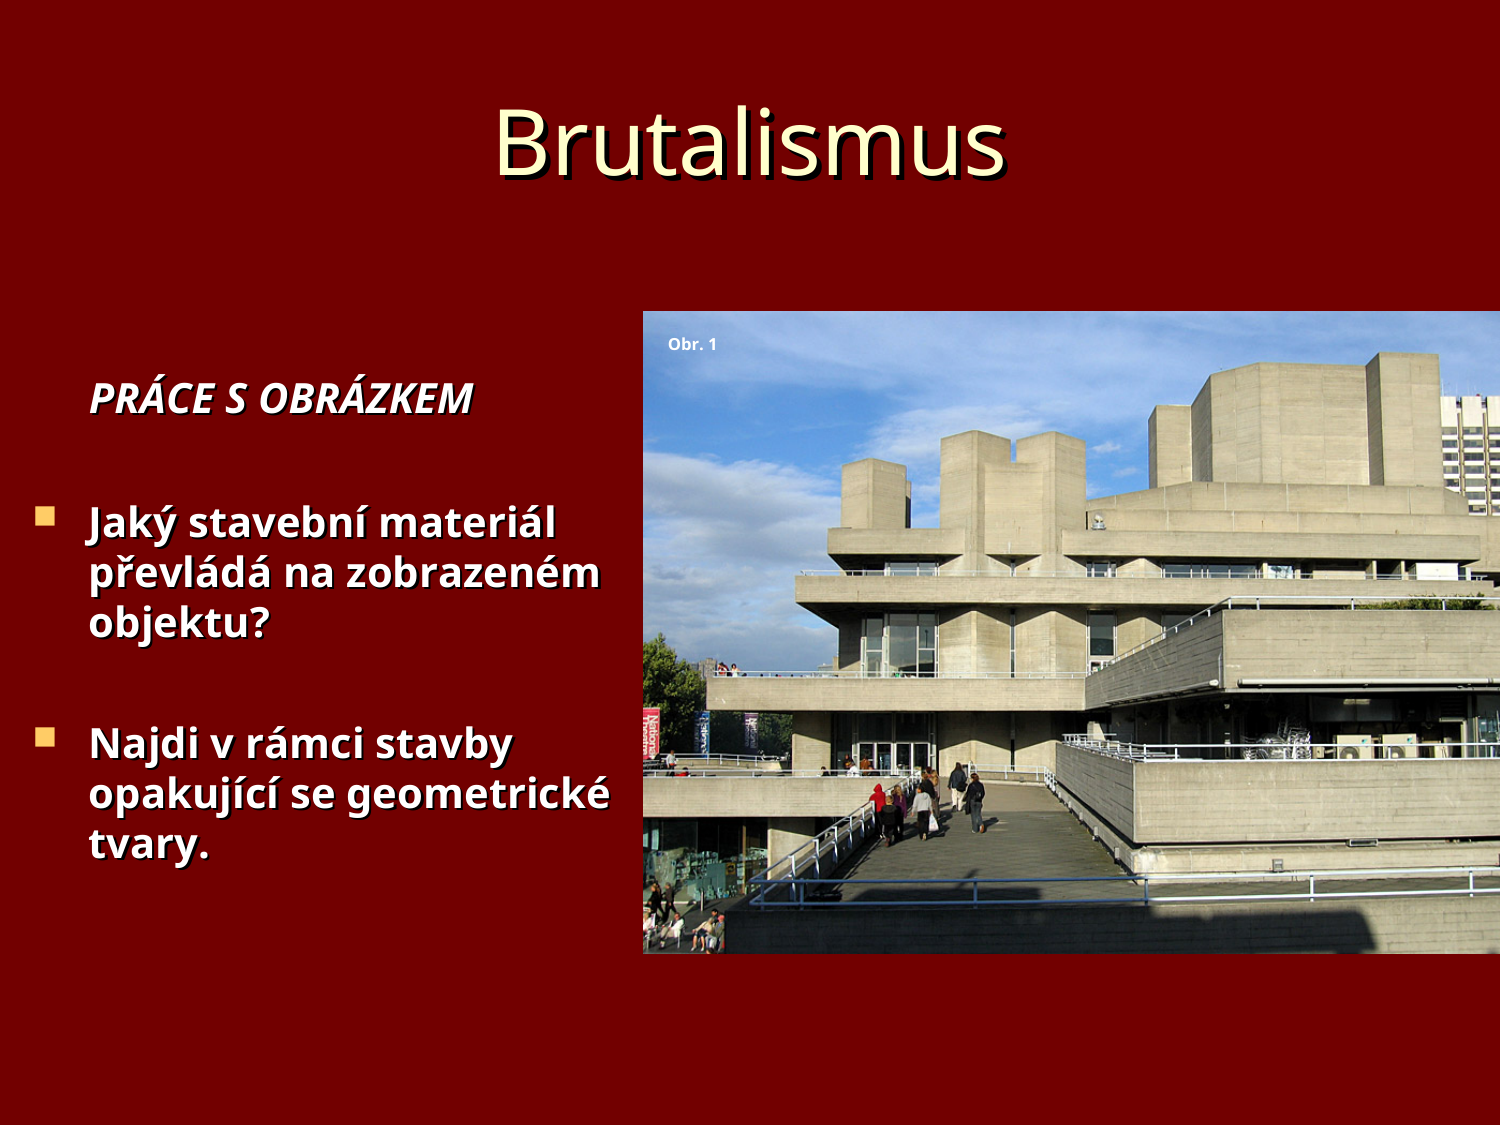

# Brutalismus
	PRÁCE S OBRÁZKEM
Jaký stavební materiál převládá na zobrazeném objektu?
Najdi v rámci stavby opakující se geometrické tvary.
Obr. 1